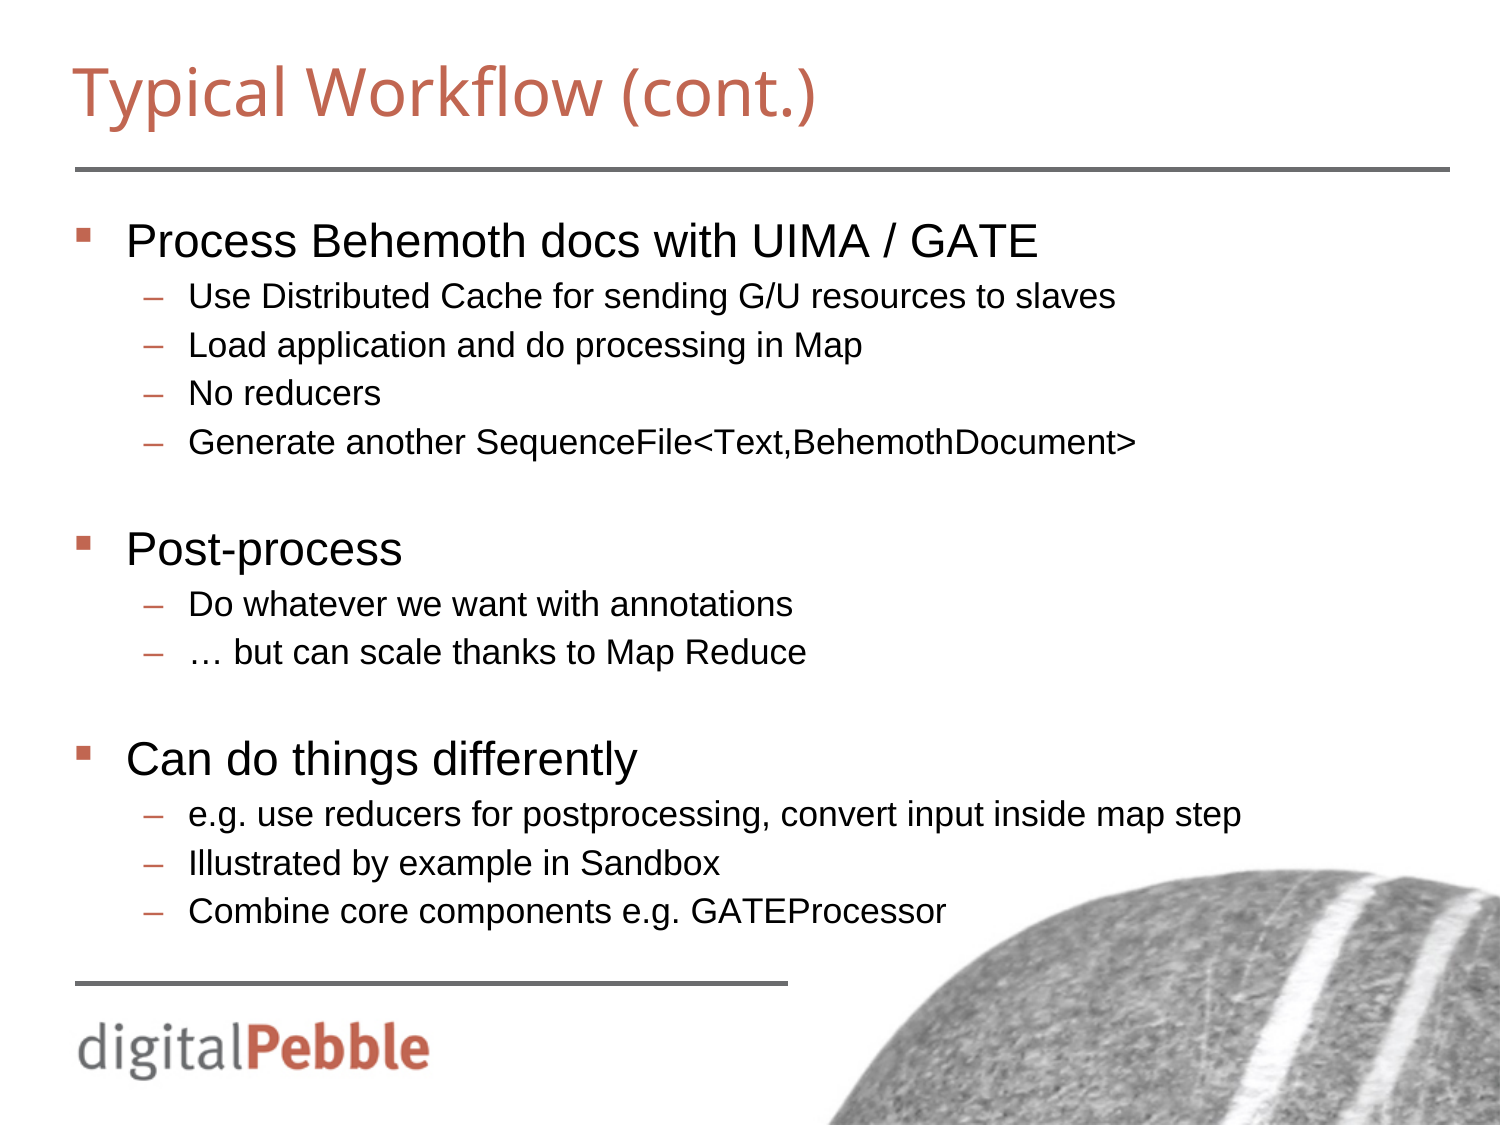

# Typical Workflow (cont.)
Process Behemoth docs with UIMA / GATE
Use Distributed Cache for sending G/U resources to slaves
Load application and do processing in Map
No reducers
Generate another SequenceFile<Text,BehemothDocument>
Post-process
Do whatever we want with annotations
… but can scale thanks to Map Reduce
Can do things differently
e.g. use reducers for postprocessing, convert input inside map step
Illustrated by example in Sandbox
Combine core components e.g. GATEProcessor